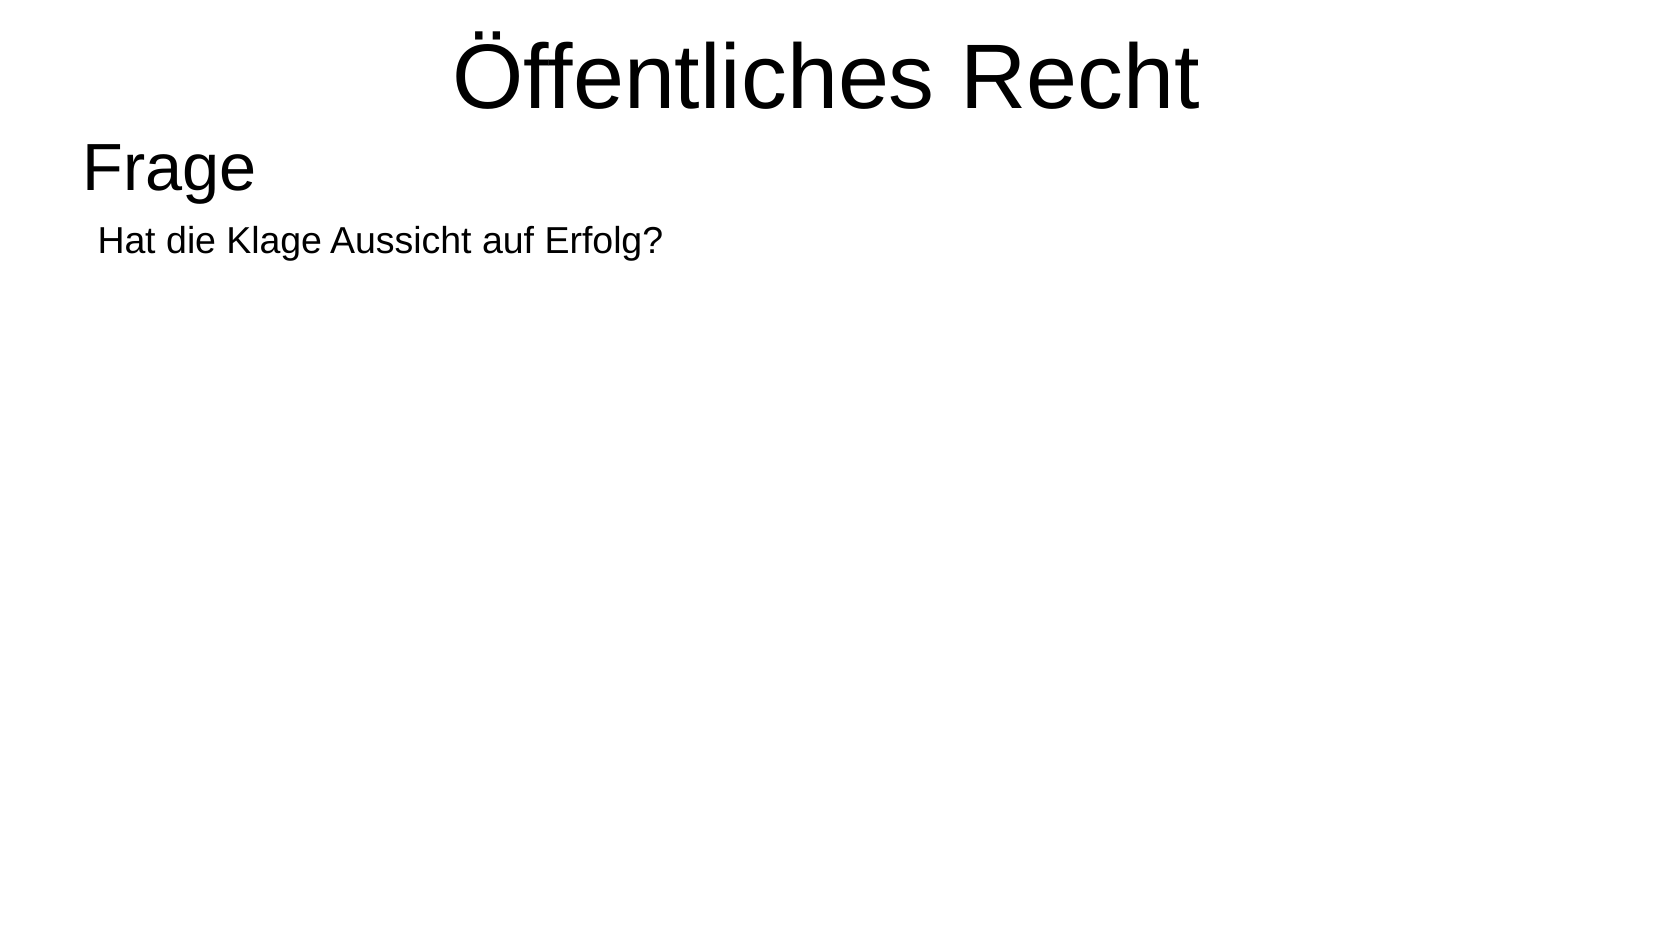

# Öffentliches Recht
Frage
Hat die Klage Aussicht auf Erfolg?